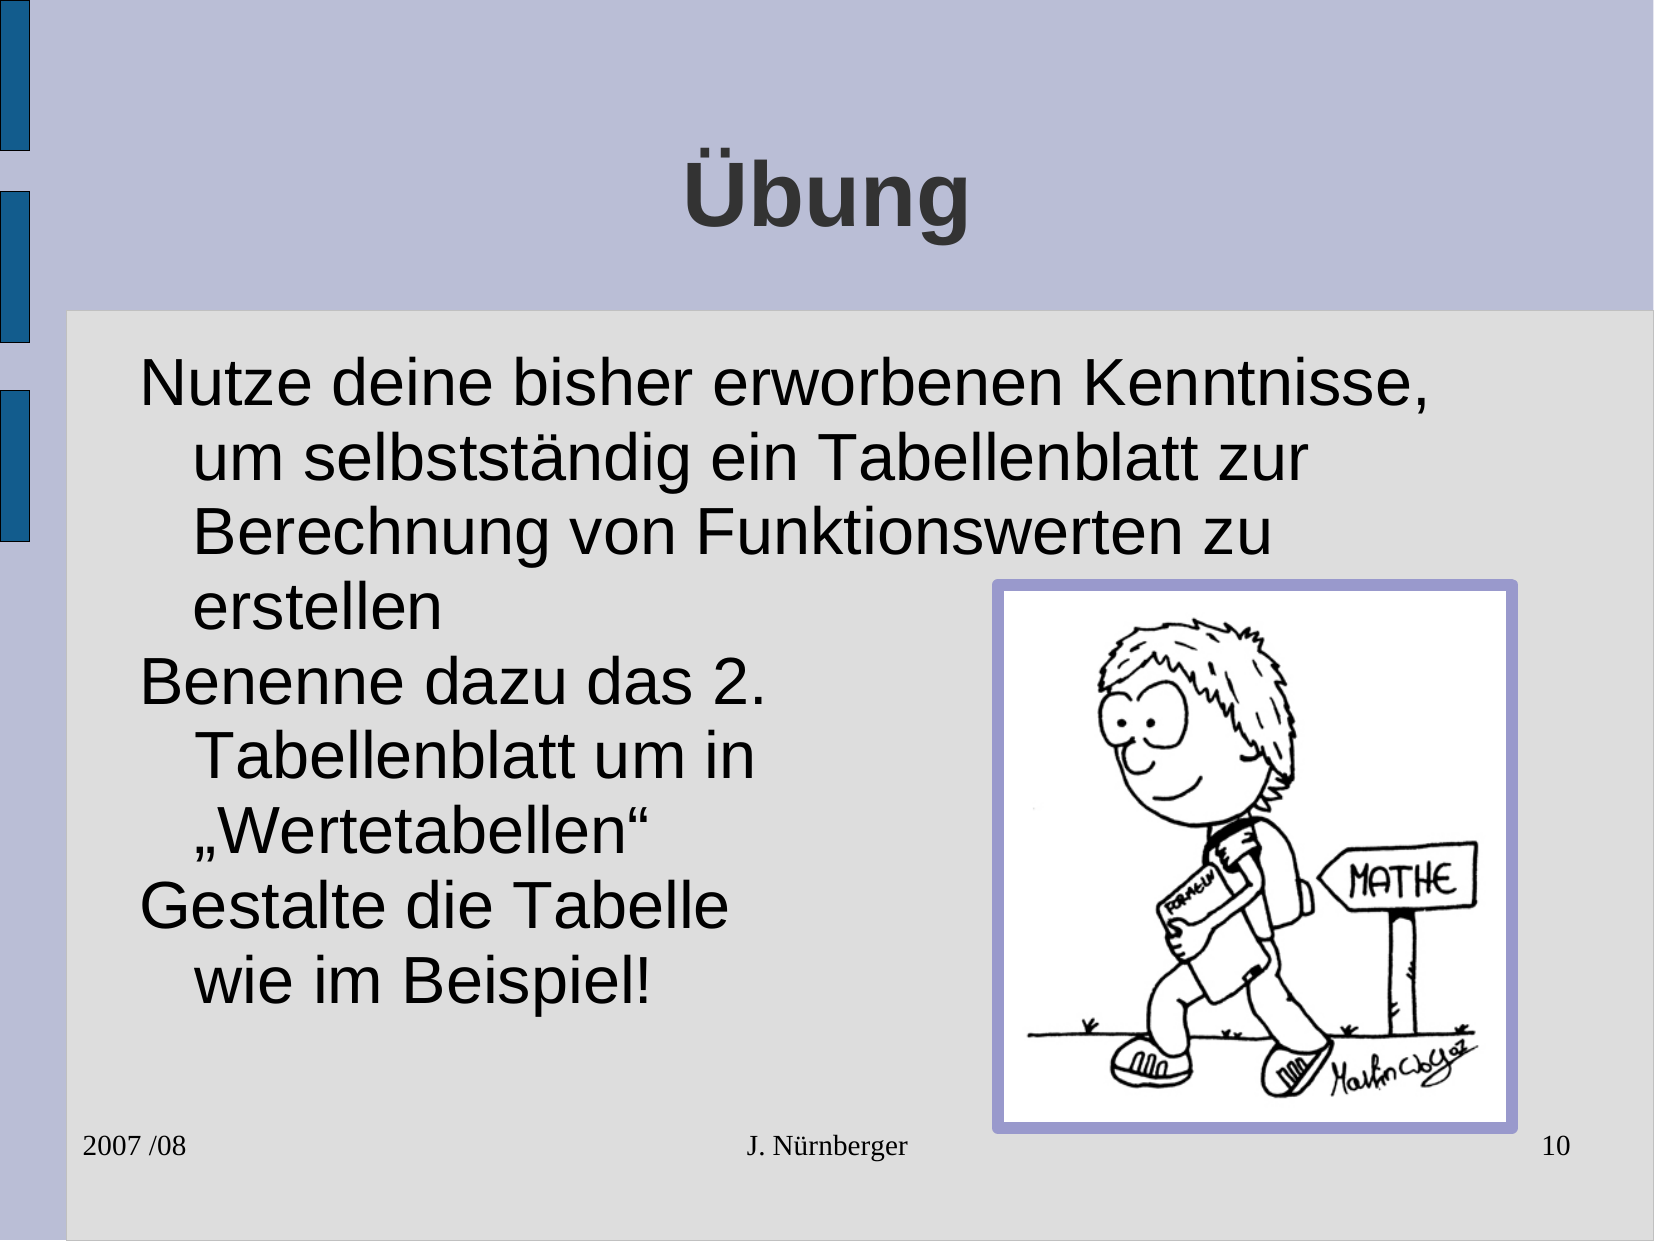

# Übung
Nutze deine bisher erworbenen Kenntnisse, um selbstständig ein Tabellenblatt zur Berechnung von Funktionswerten zu erstellen
Benenne dazu das 2.
 Tabellenblatt um in
 „Wertetabellen“
Gestalte die Tabelle
 wie im Beispiel!
2007 /08
J. Nürnberger
10